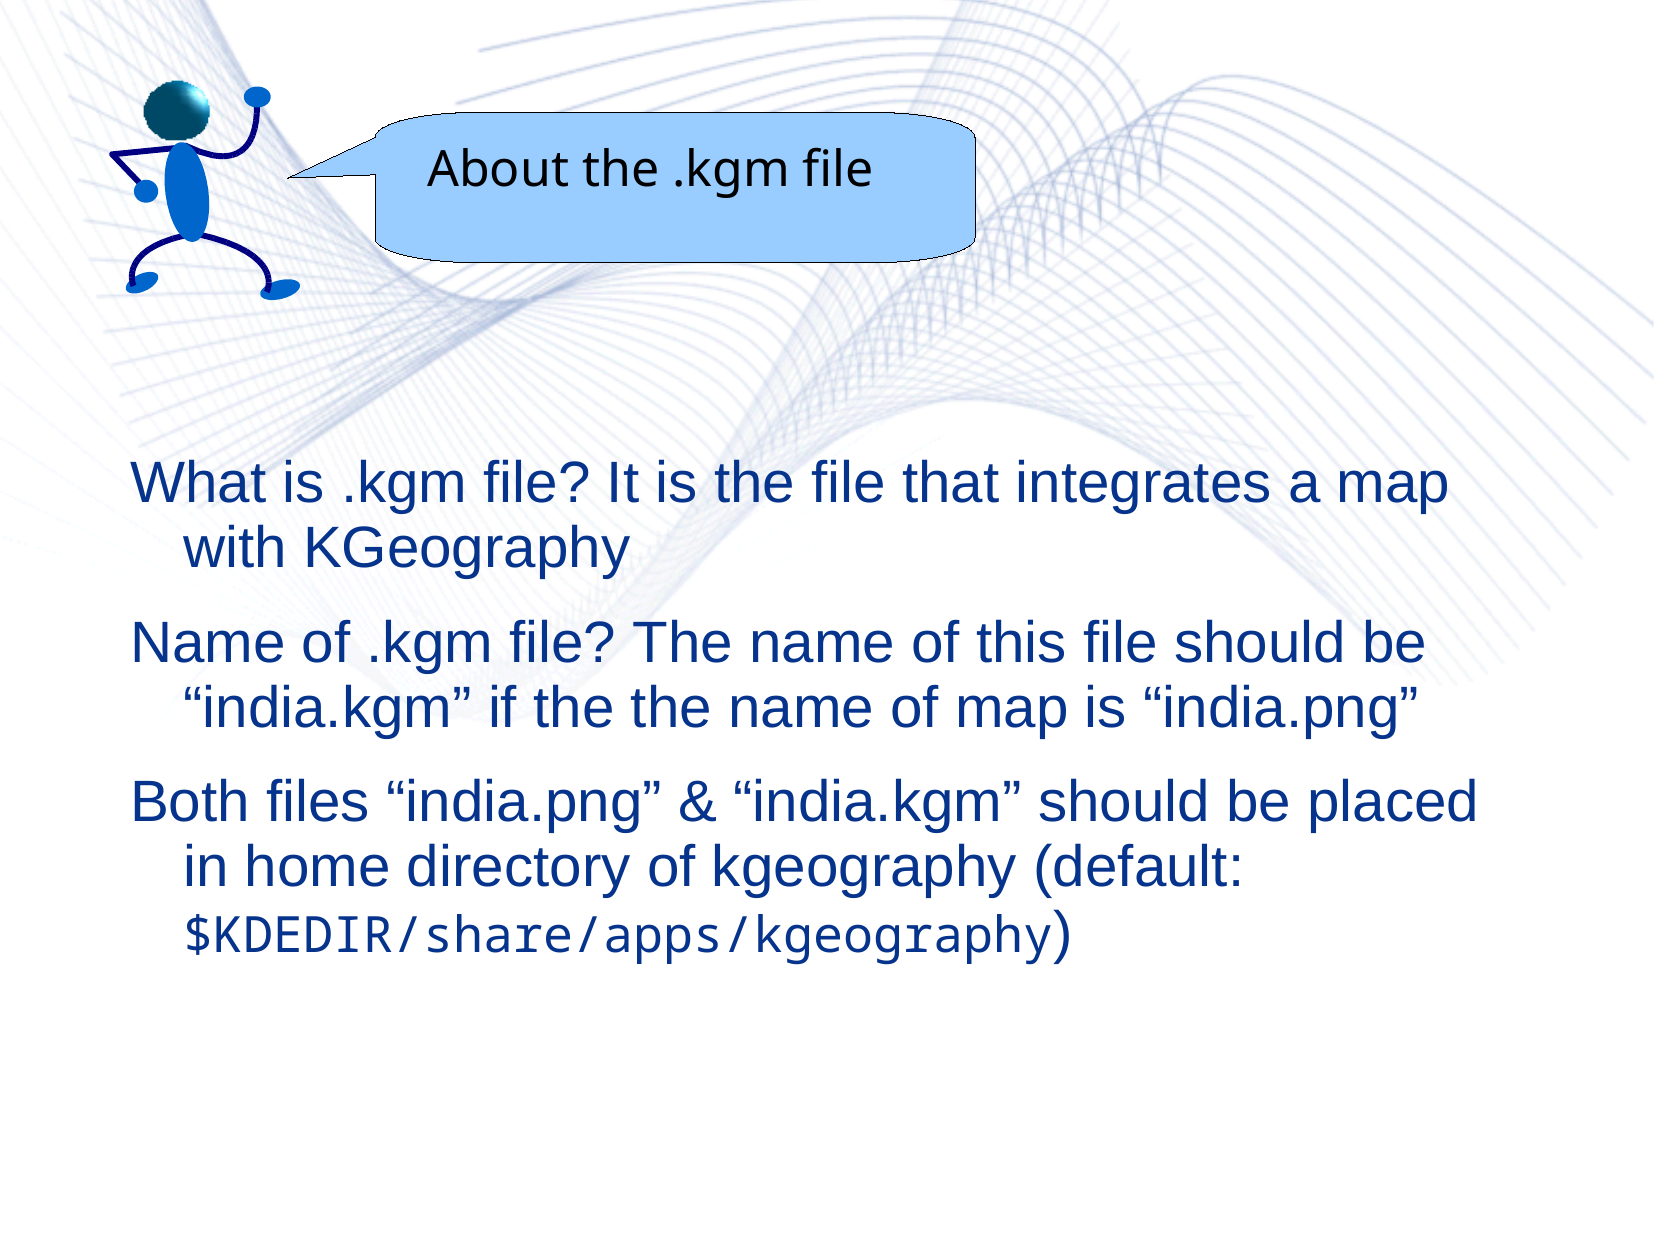

About the .kgm file
# What is .kgm file? It is the file that integrates a map with KGeography
Name of .kgm file? The name of this file should be “india.kgm” if the the name of map is “india.png”
Both files “india.png” & “india.kgm” should be placed in home directory of kgeography (default: $KDEDIR/share/apps/kgeography)